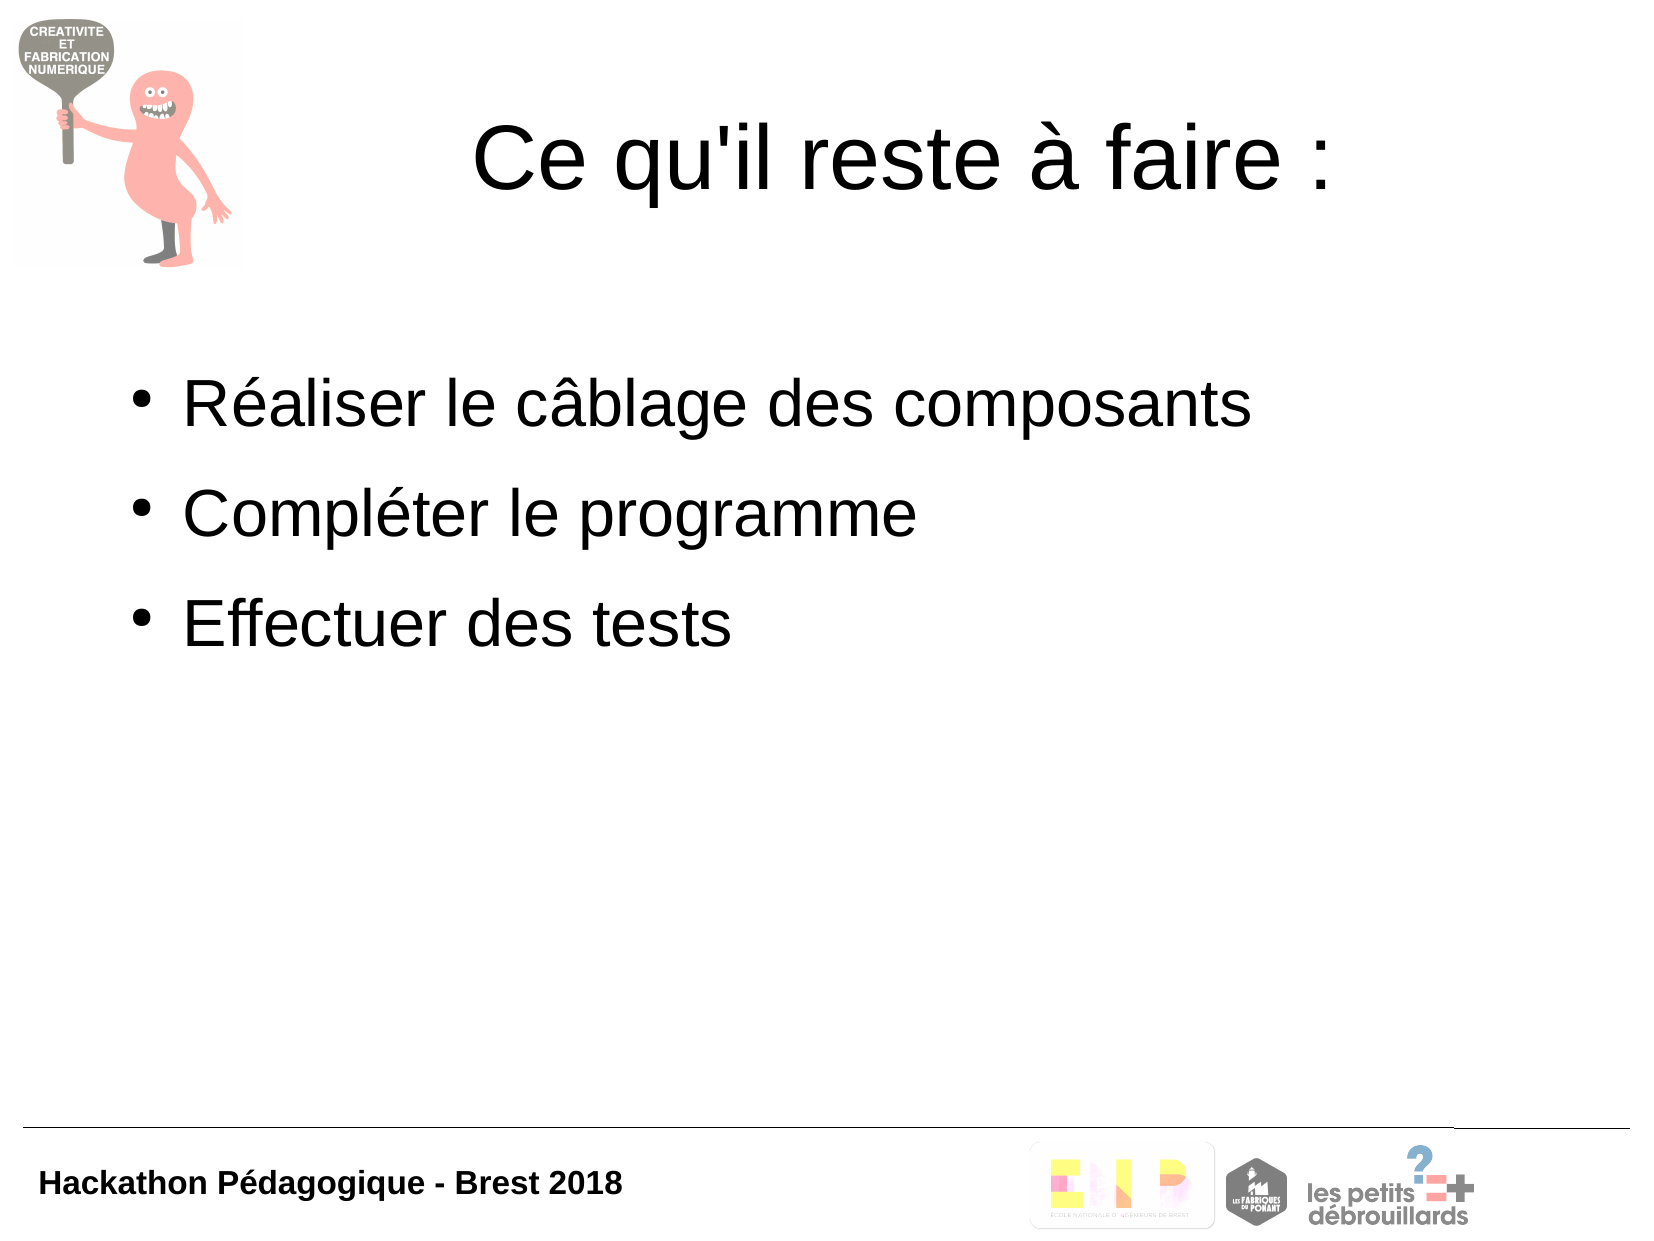

# Ce qu'il reste à faire :
Réaliser le câblage des composants
Compléter le programme
Effectuer des tests
Hackathon Pédagogique - Brest 2018